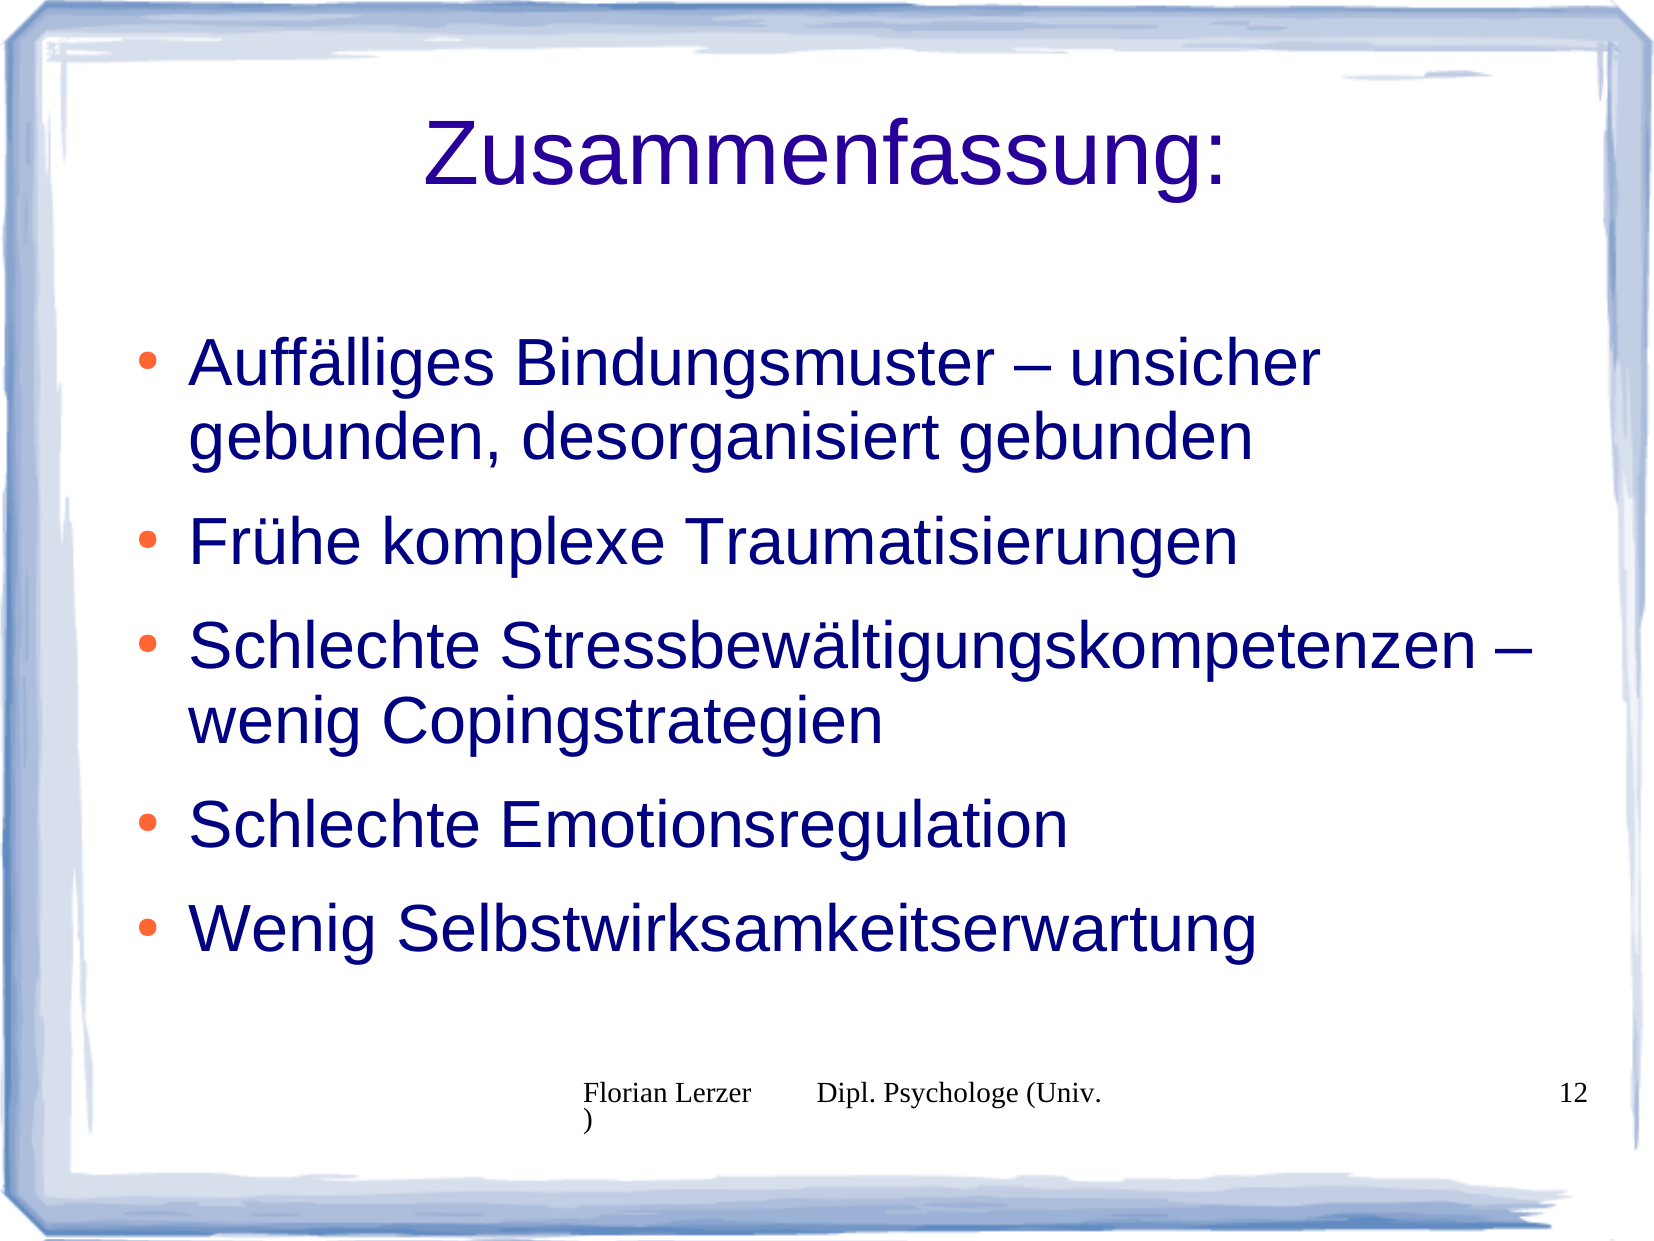

# Zusammenfassung:
Auffälliges Bindungsmuster – unsicher gebunden, desorganisiert gebunden
Frühe komplexe Traumatisierungen
Schlechte Stressbewältigungskompetenzen – wenig Copingstrategien
Schlechte Emotionsregulation
Wenig Selbstwirksamkeitserwartung
Florian Lerzer Dipl. Psychologe (Univ.)
12